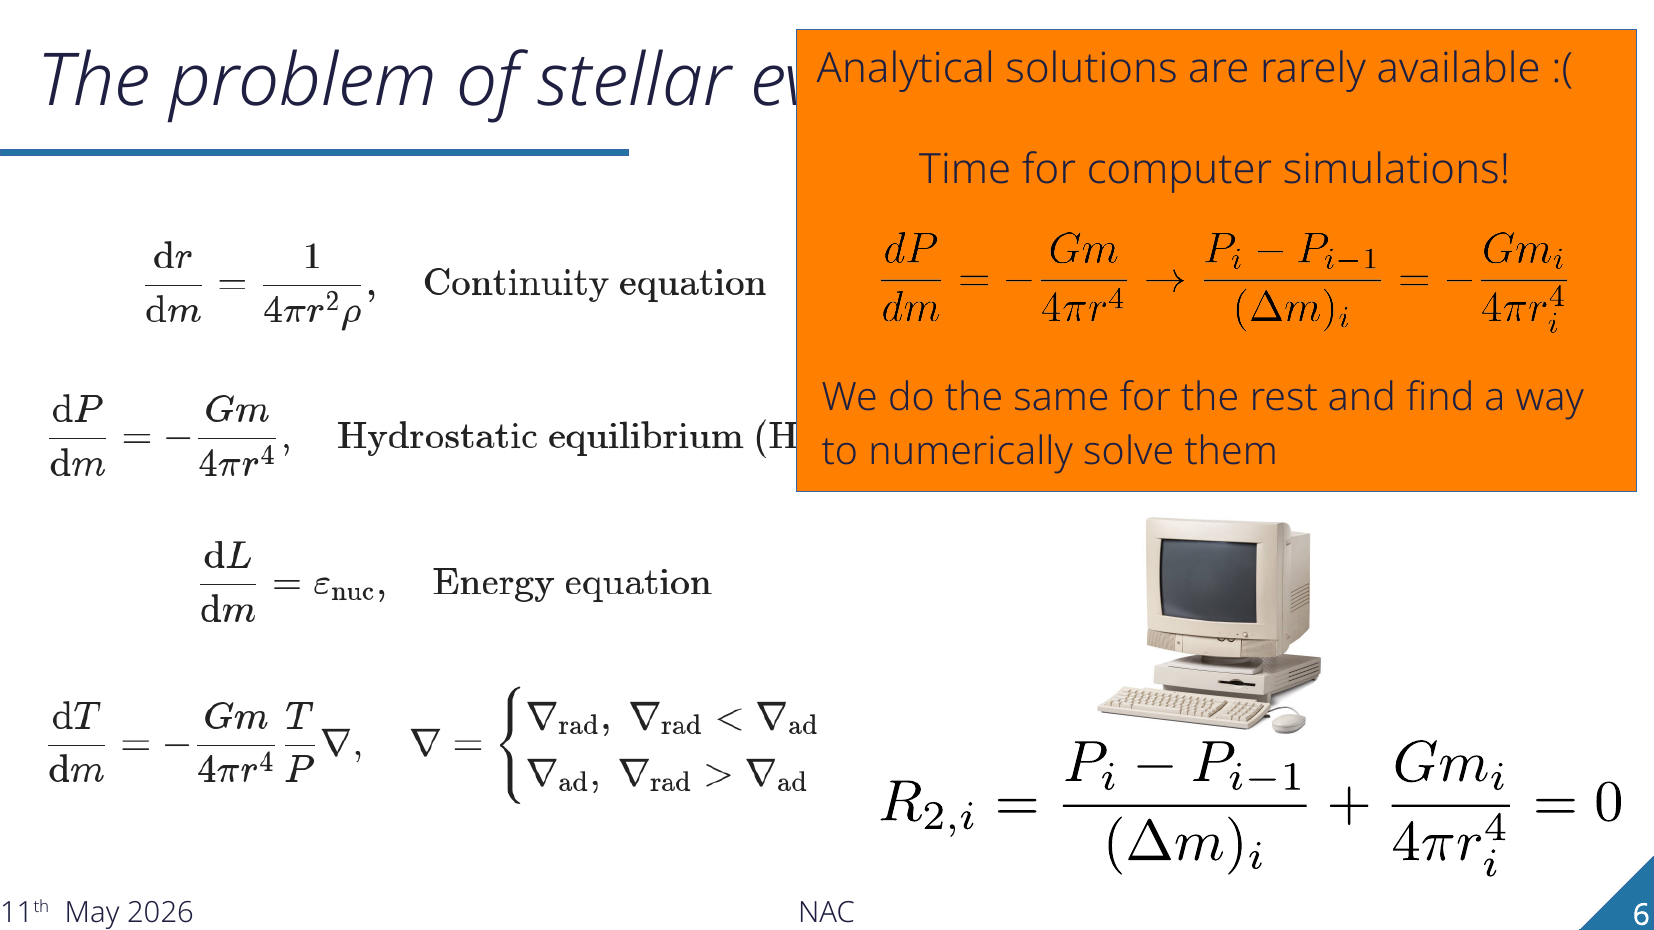

# The problem of stellar evolution
Analytical solutions are rarely available :(
Time for computer simulations!
We do the same for the rest and find a way to numerically solve them
6